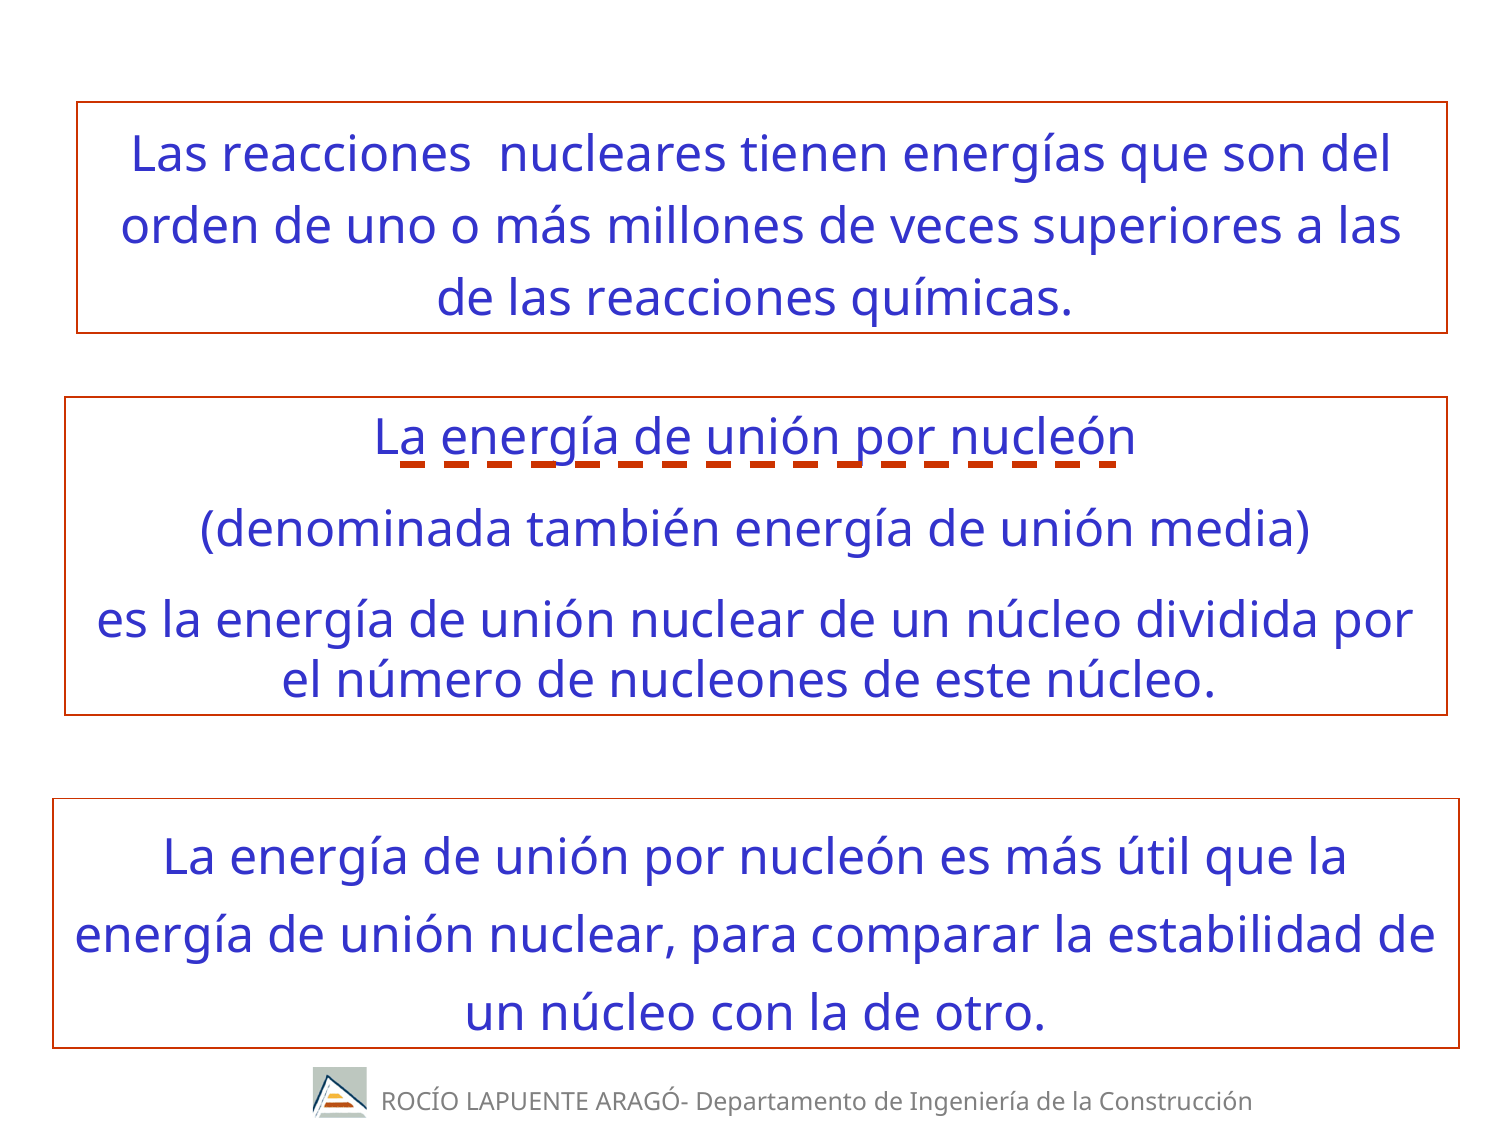

Las reacciones nucleares tienen energías que son del orden de uno o más millones de veces superiores a las de las reacciones químicas.
La energía de unión por nucleón
 (denominada también energía de unión media)
es la energía de unión nuclear de un núcleo dividida por el número de nucleones de este núcleo.
La energía de unión por nucleón es más útil que la energía de unión nuclear, para comparar la estabilidad de un núcleo con la de otro.